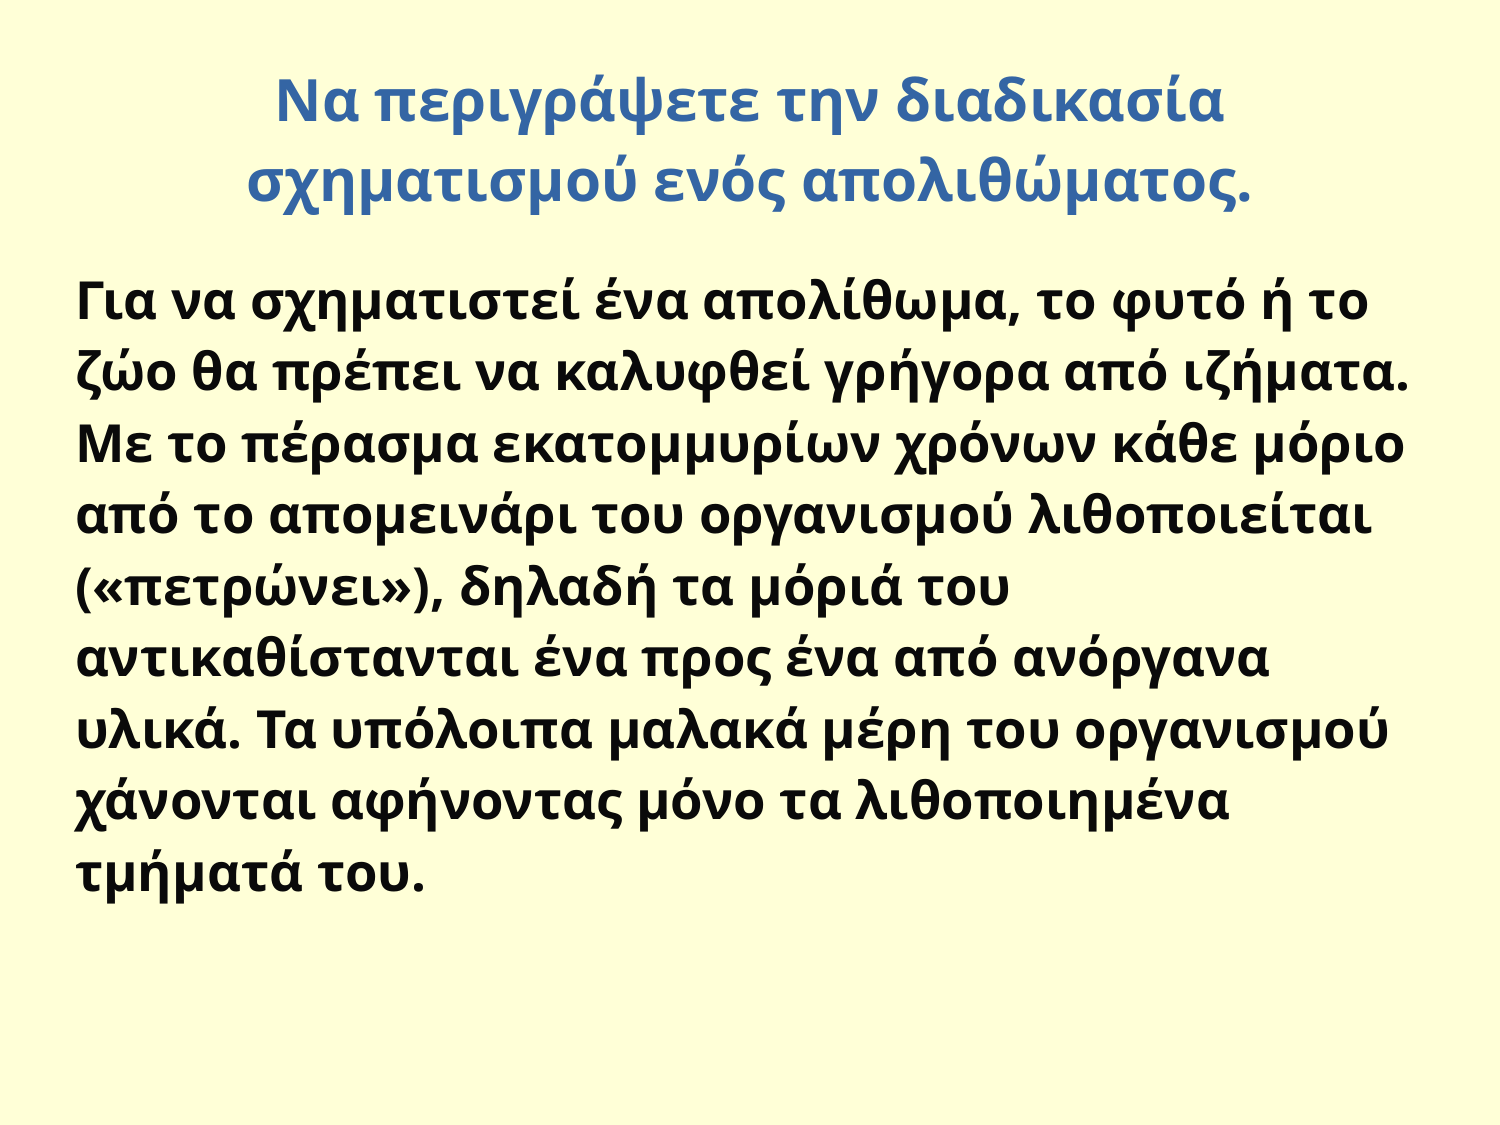

# Να περιγράψετε την διαδικασία σχηματισμού ενός απολιθώματος.
Για να σχηματιστεί ένα απολίθωμα, το φυτό ή το ζώο θα πρέπει να καλυφθεί γρήγορα από ιζήματα. Με το πέρασμα εκατομμυρίων χρόνων κάθε μόριο από το απομεινάρι του οργανισμού λιθοποιείται («πετρώνει»), δηλαδή τα μόριά του αντικαθίστανται ένα προς ένα από ανόργανα υλικά. Τα υπόλοιπα μαλακά μέρη του οργανισμού χάνονται αφήνοντας μόνο τα λιθοποιημένα τμήματά του.